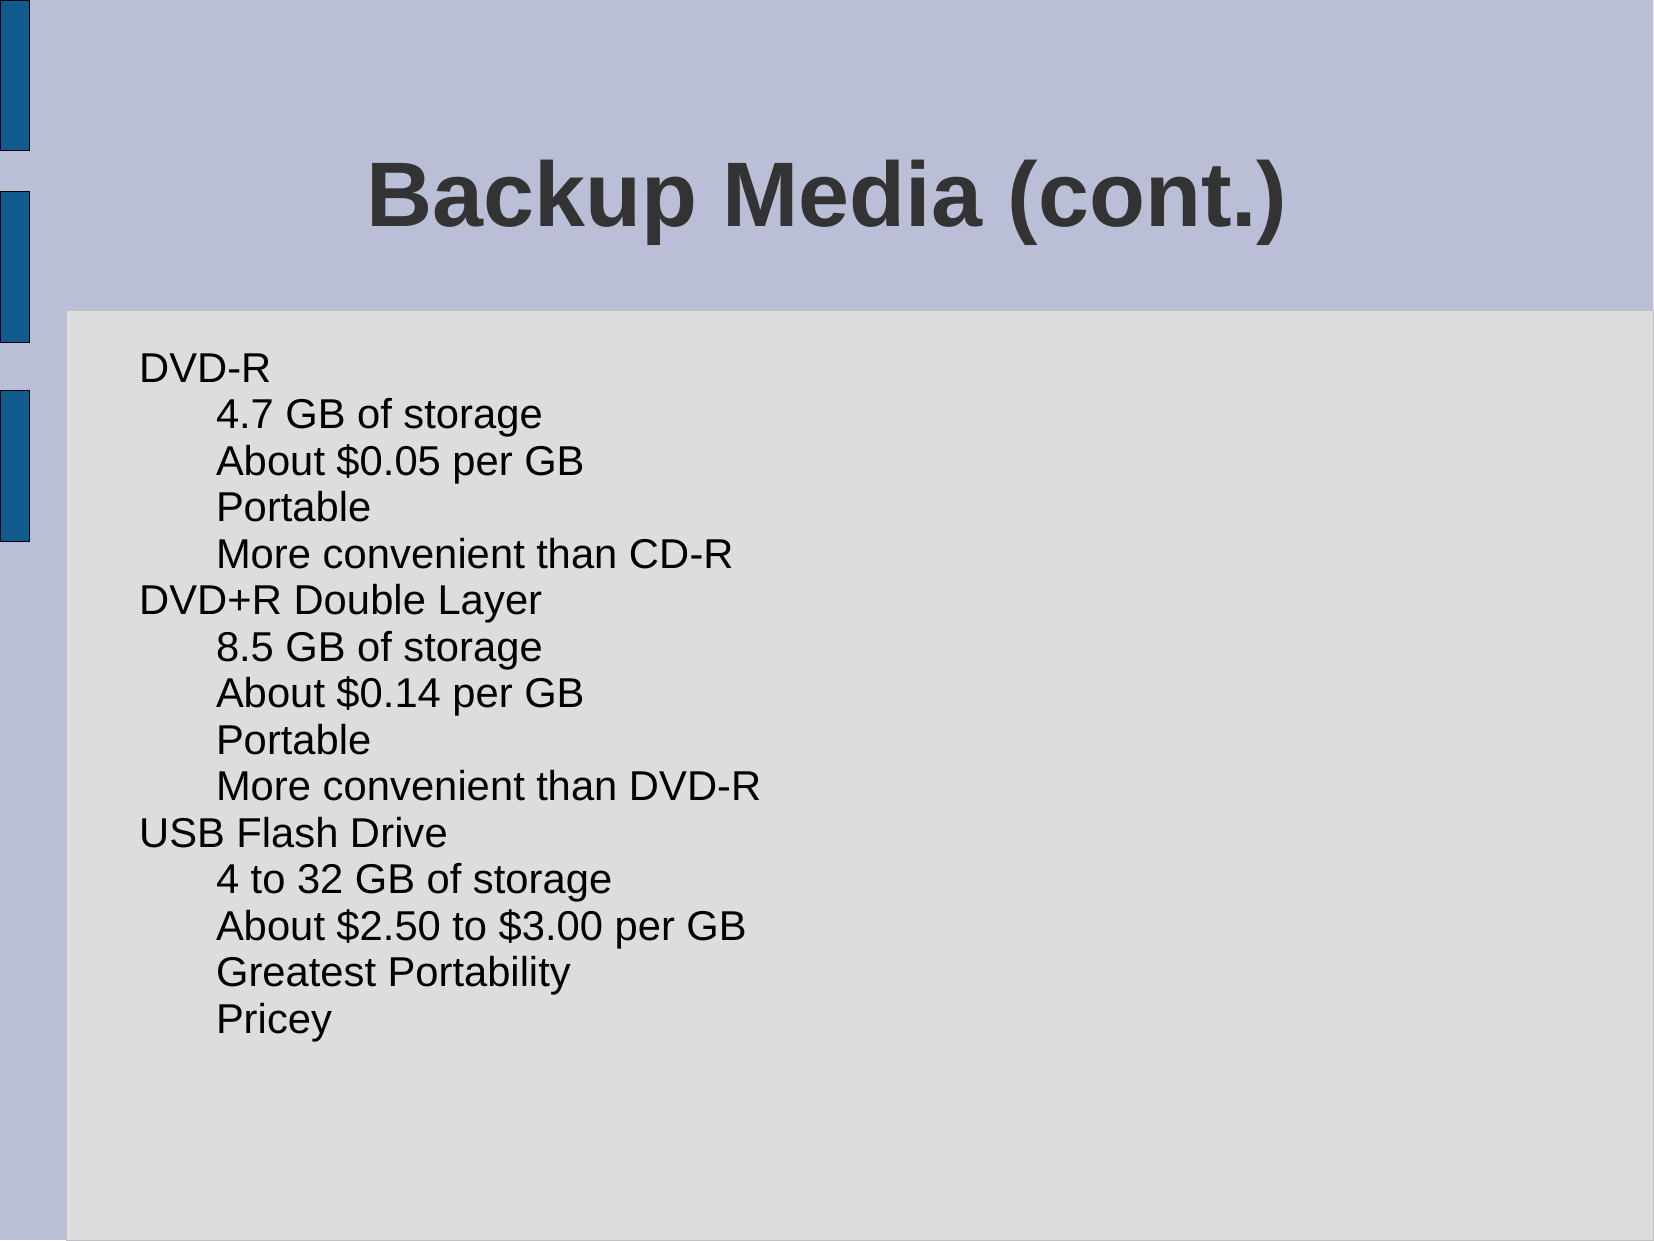

# Backup Media (cont.)
DVD-R
4.7 GB of storage
About $0.05 per GB
Portable
More convenient than CD-R
DVD+R Double Layer
8.5 GB of storage
About $0.14 per GB
Portable
More convenient than DVD-R
USB Flash Drive
4 to 32 GB of storage
About $2.50 to $3.00 per GB
Greatest Portability
Pricey